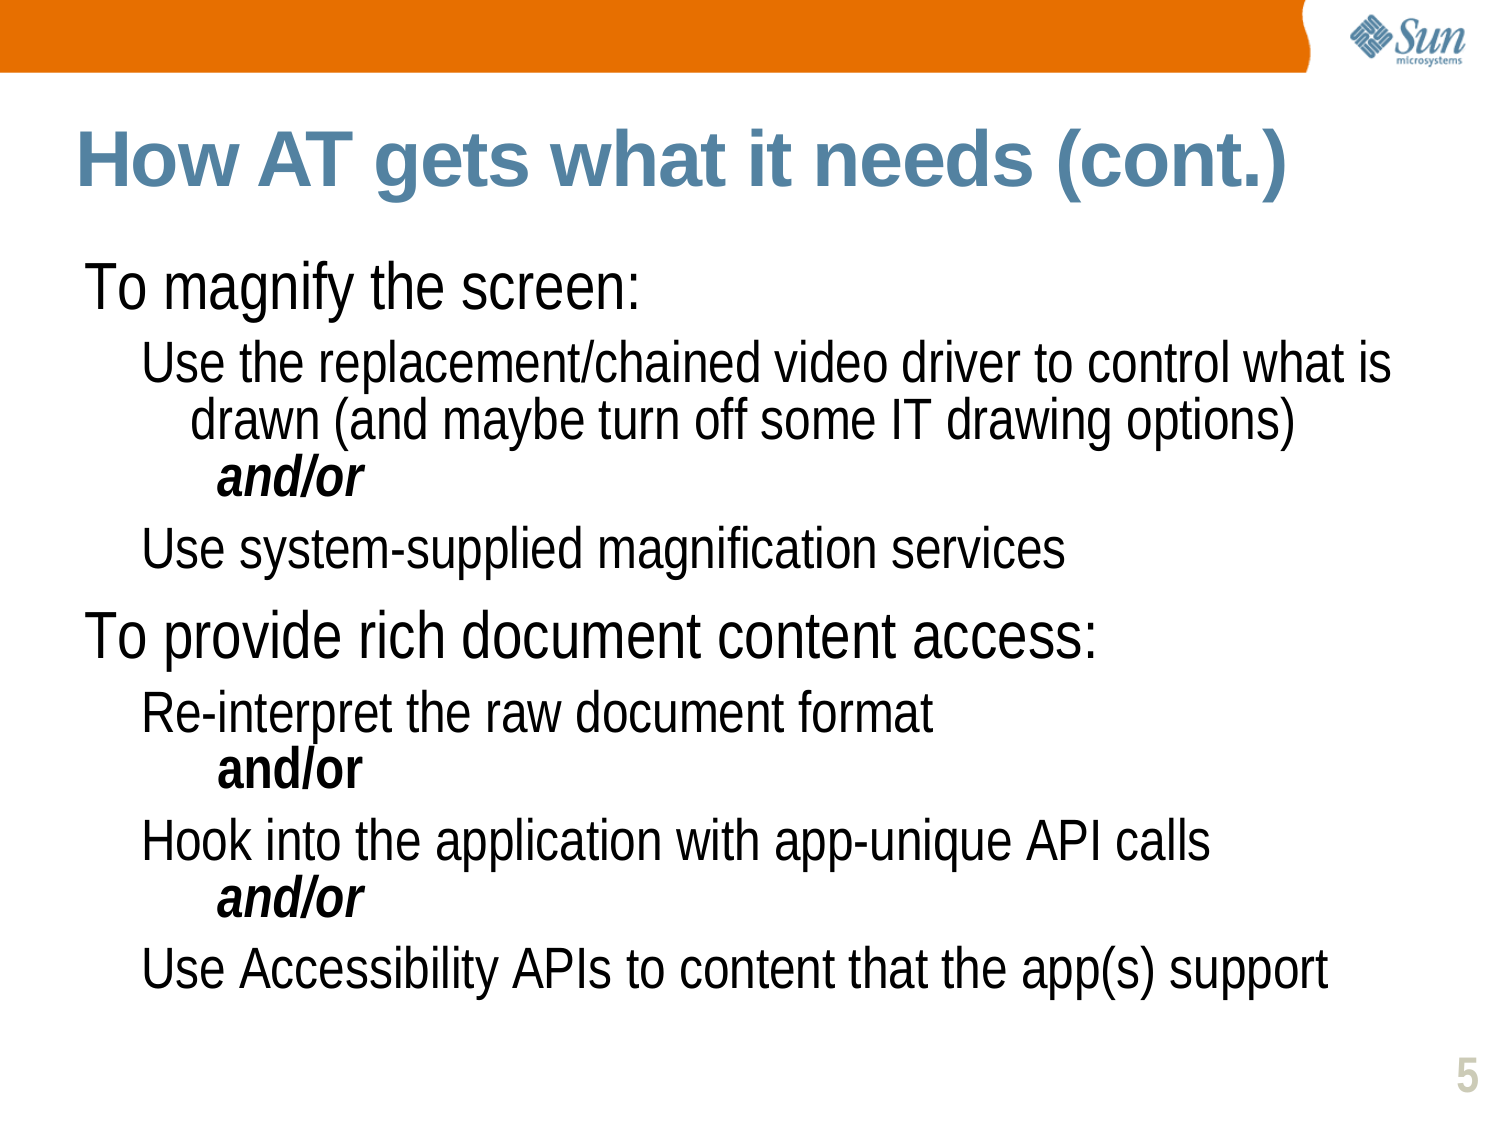

# How AT gets what it needs (cont.)
To magnify the screen:
Use the replacement/chained video driver to control what is drawn (and maybe turn off some IT drawing options)
 and/or
Use system-supplied magnification services
To provide rich document content access:
Re-interpret the raw document format
 and/or
Hook into the application with app-unique API calls
 and/or
Use Accessibility APIs to content that the app(s) support